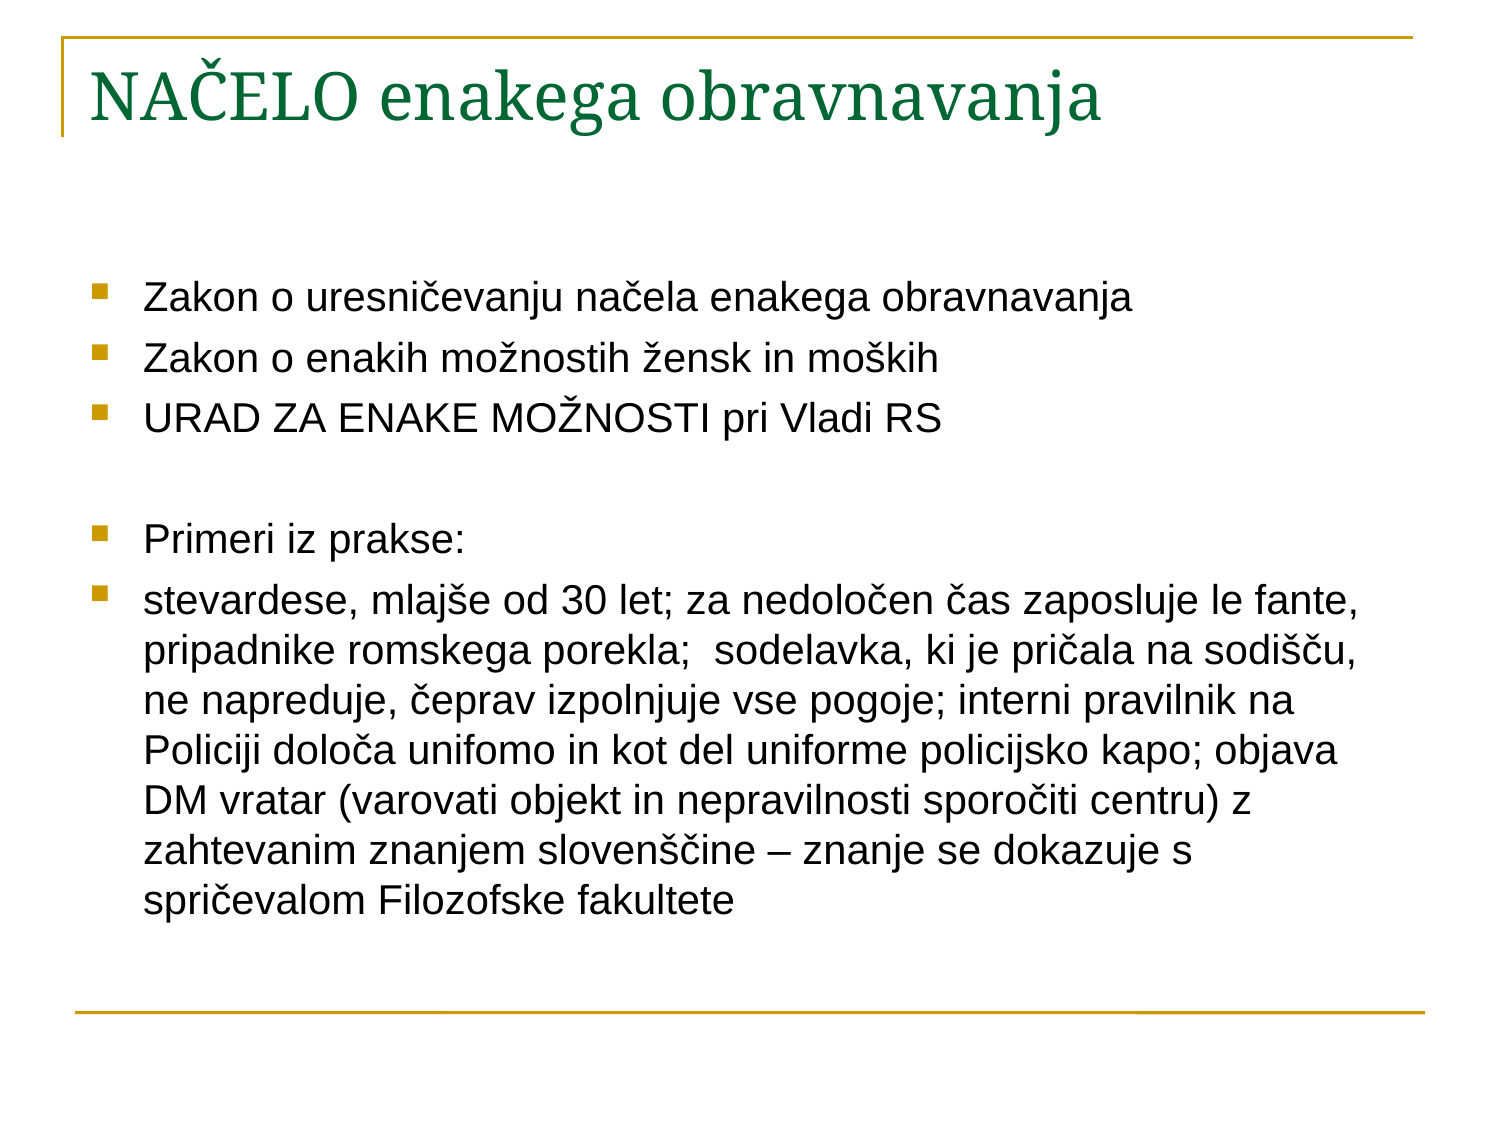

# NAČELO enakega obravnavanja
Zakon o uresničevanju načela enakega obravnavanja
Zakon o enakih možnostih žensk in moških
URAD ZA ENAKE MOŽNOSTI pri Vladi RS
Primeri iz prakse:
stevardese, mlajše od 30 let; za nedoločen čas zaposluje le fante, pripadnike romskega porekla; sodelavka, ki je pričala na sodišču, ne napreduje, čeprav izpolnjuje vse pogoje; interni pravilnik na Policiji določa unifomo in kot del uniforme policijsko kapo; objava DM vratar (varovati objekt in nepravilnosti sporočiti centru) z zahtevanim znanjem slovenščine – znanje se dokazuje s spričevalom Filozofske fakultete